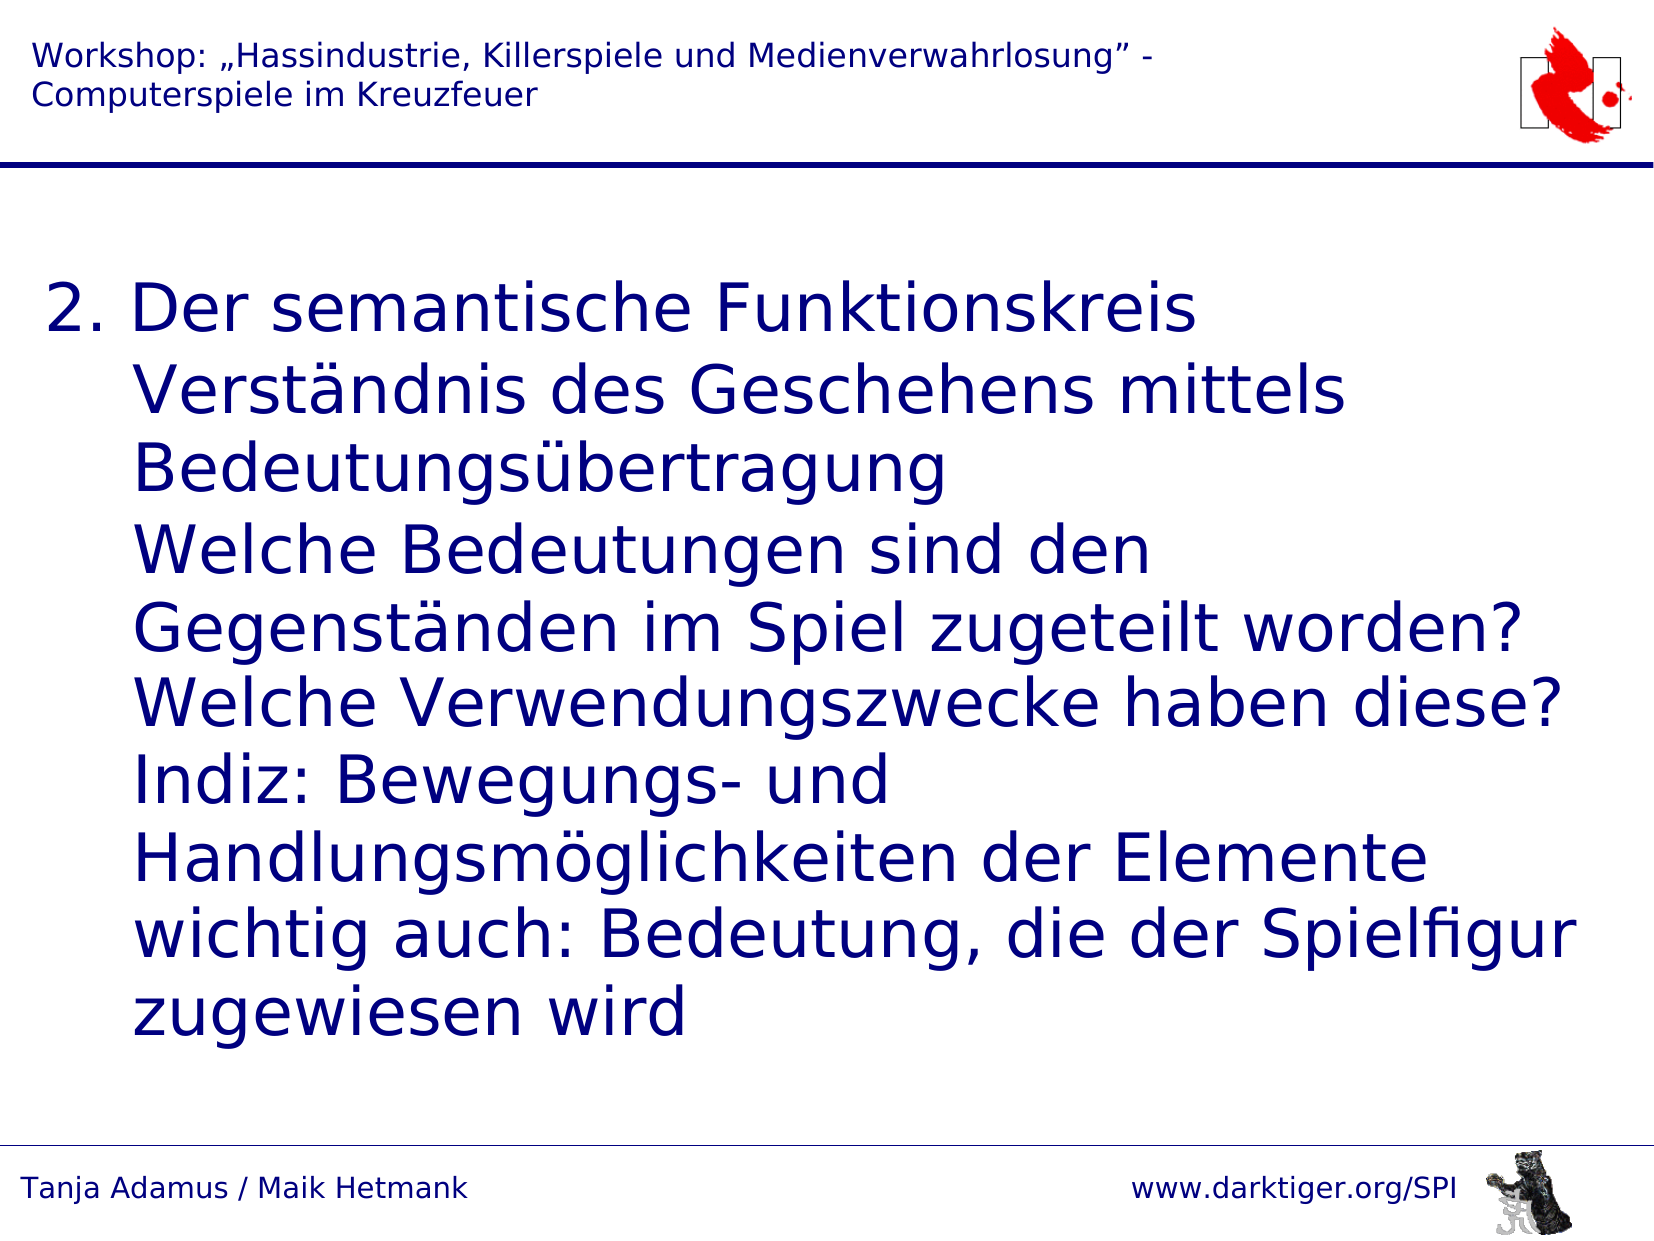

Workshop: „Hassindustrie, Killerspiele und Medienverwahrlosung” - Computerspiele im Kreuzfeuer
2. Der semantische Funktionskreis
Verständnis des Geschehens mittels Bedeutungsübertragung
Welche Bedeutungen sind den Gegenständen im Spiel zugeteilt worden?
Welche Verwendungszwecke haben diese?
Indiz: Bewegungs- und Handlungsmöglichkeiten der Elemente
wichtig auch: Bedeutung, die der Spielfigur zugewiesen wird